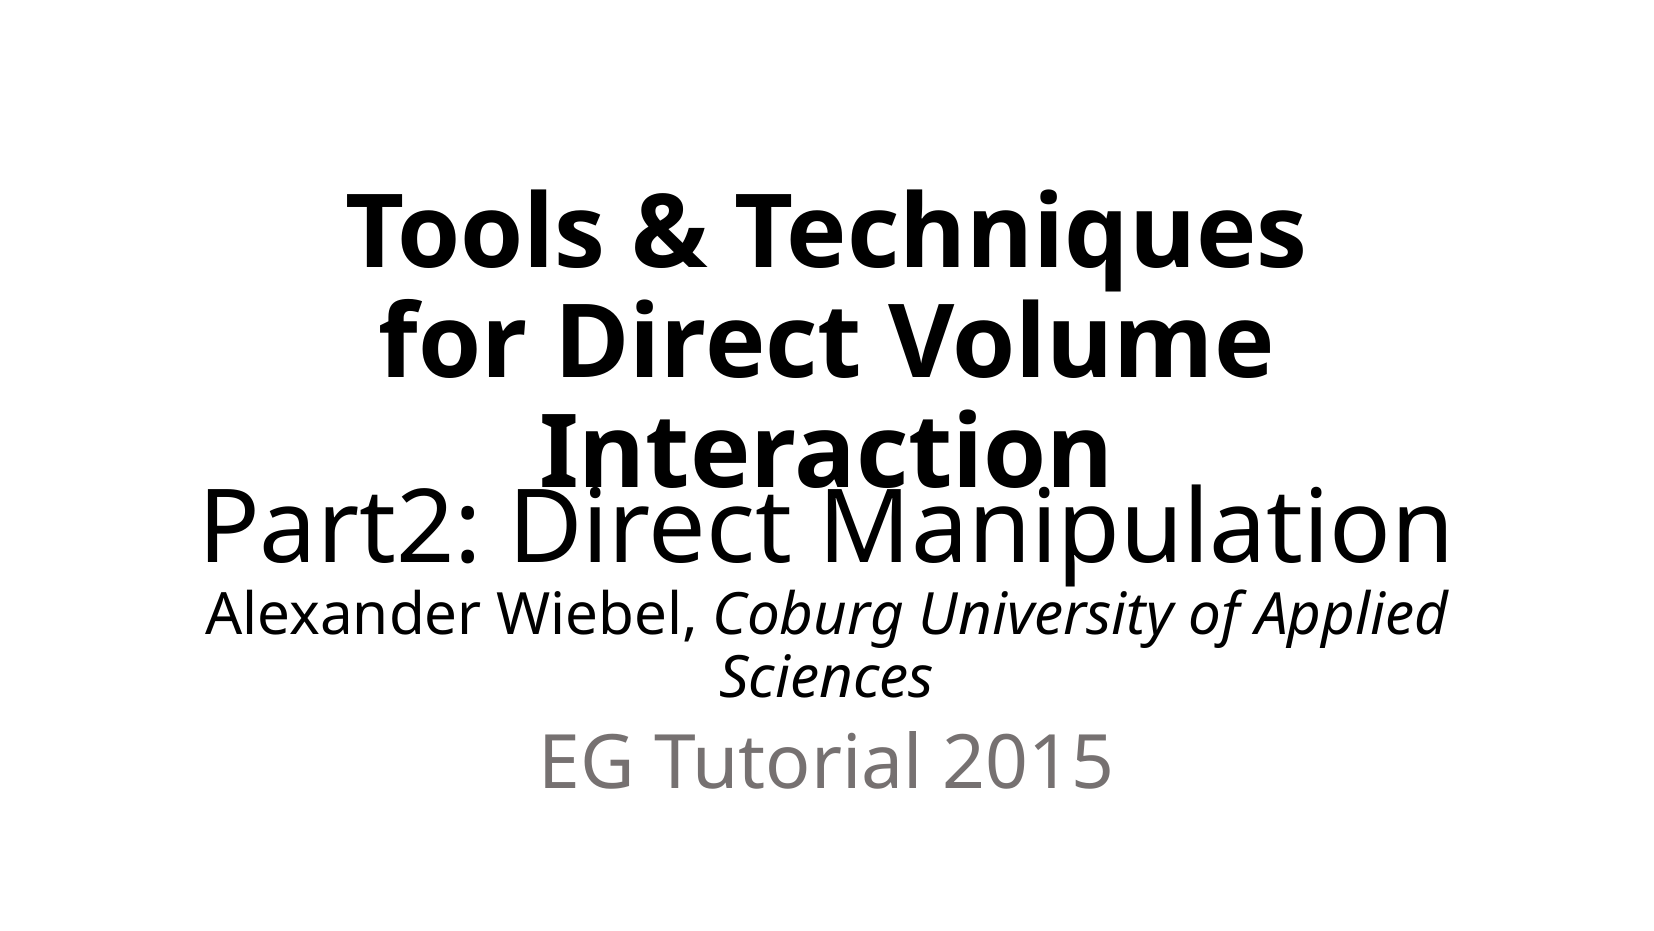

Tools & Techniques
for Direct Volume Interaction
# Part2: Direct Manipulation Alexander Wiebel, Coburg University of Applied Sciences
EG Tutorial 2015